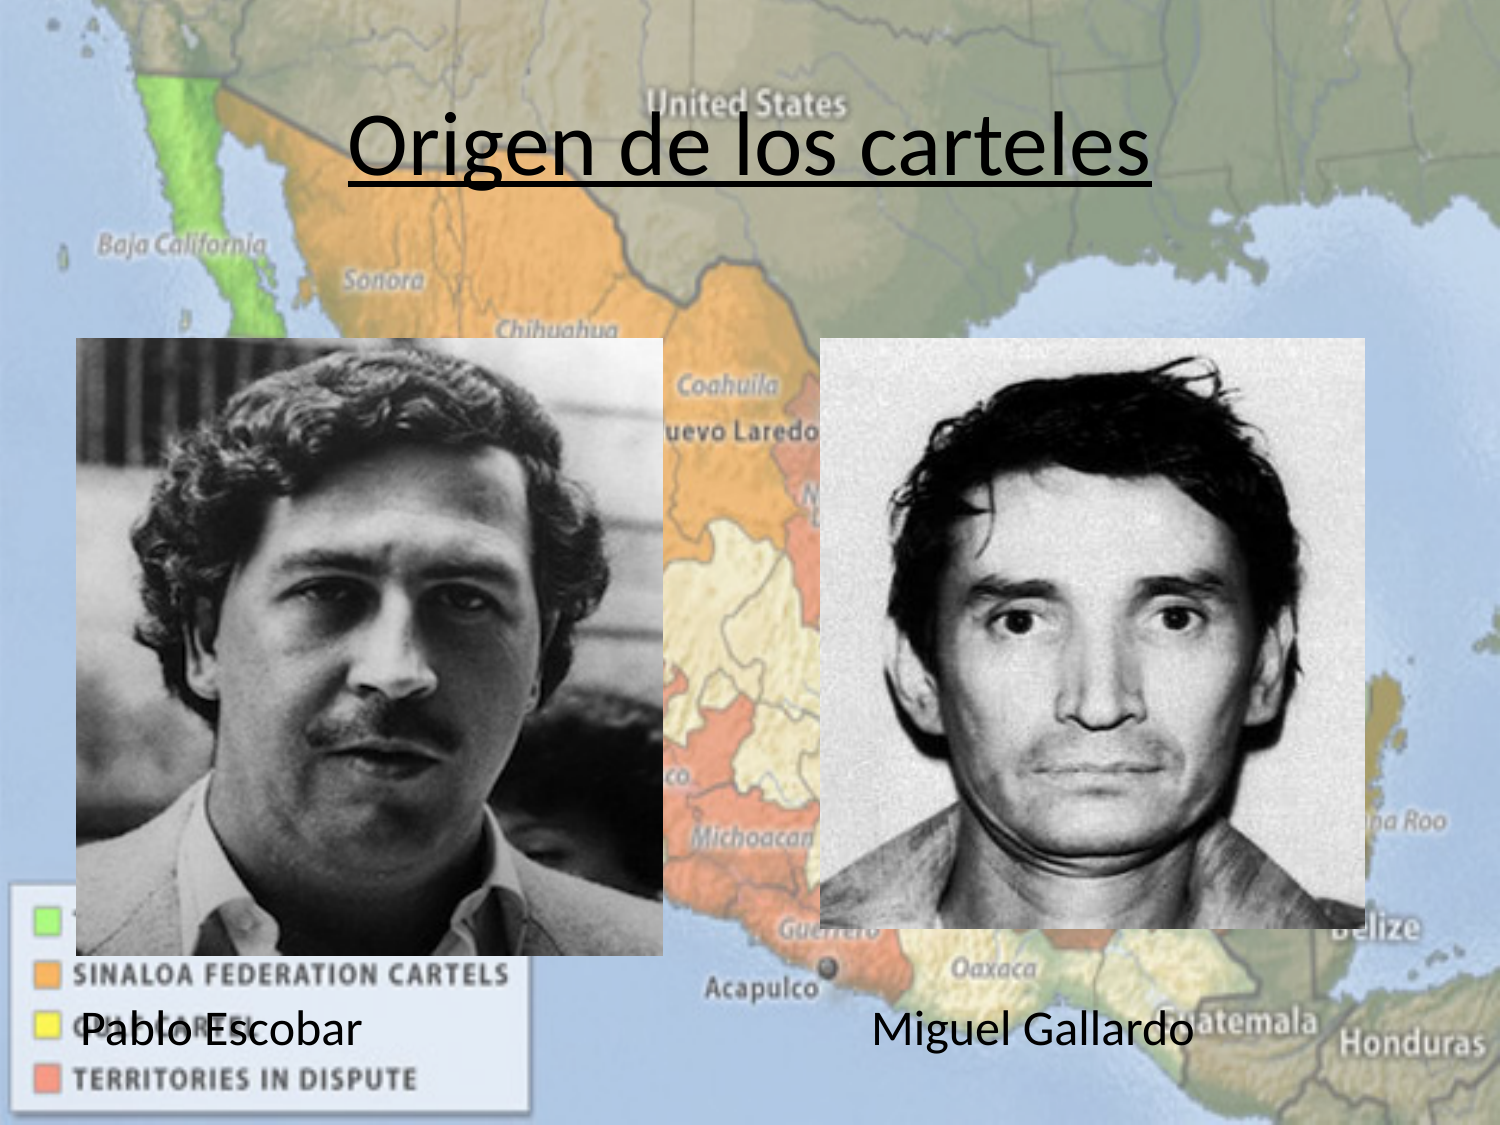

# Origen de los carteles
Pablo Escobar
Miguel Gallardo